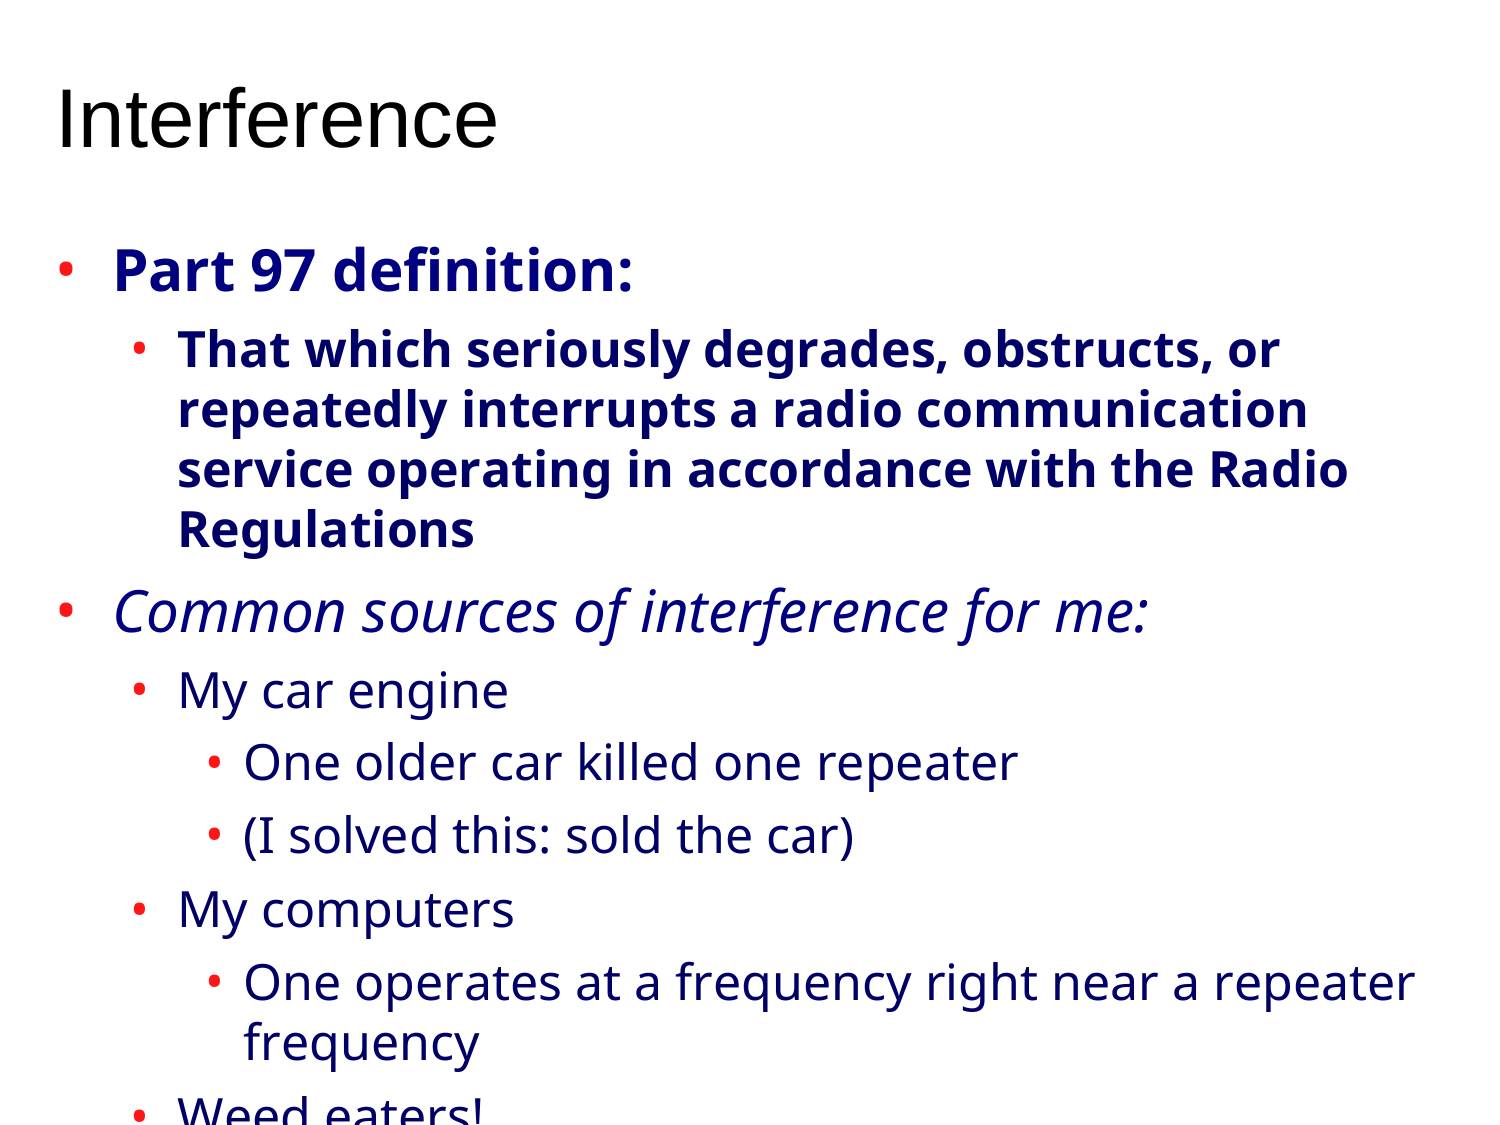

# Interference
Part 97 definition:
That which seriously degrades, obstructs, or repeatedly interrupts a radio communication service operating in accordance with the Radio Regulations
Common sources of interference for me:
My car engine
One older car killed one repeater
(I solved this: sold the car)
My computers
One operates at a frequency right near a repeater frequency
Weed eaters!